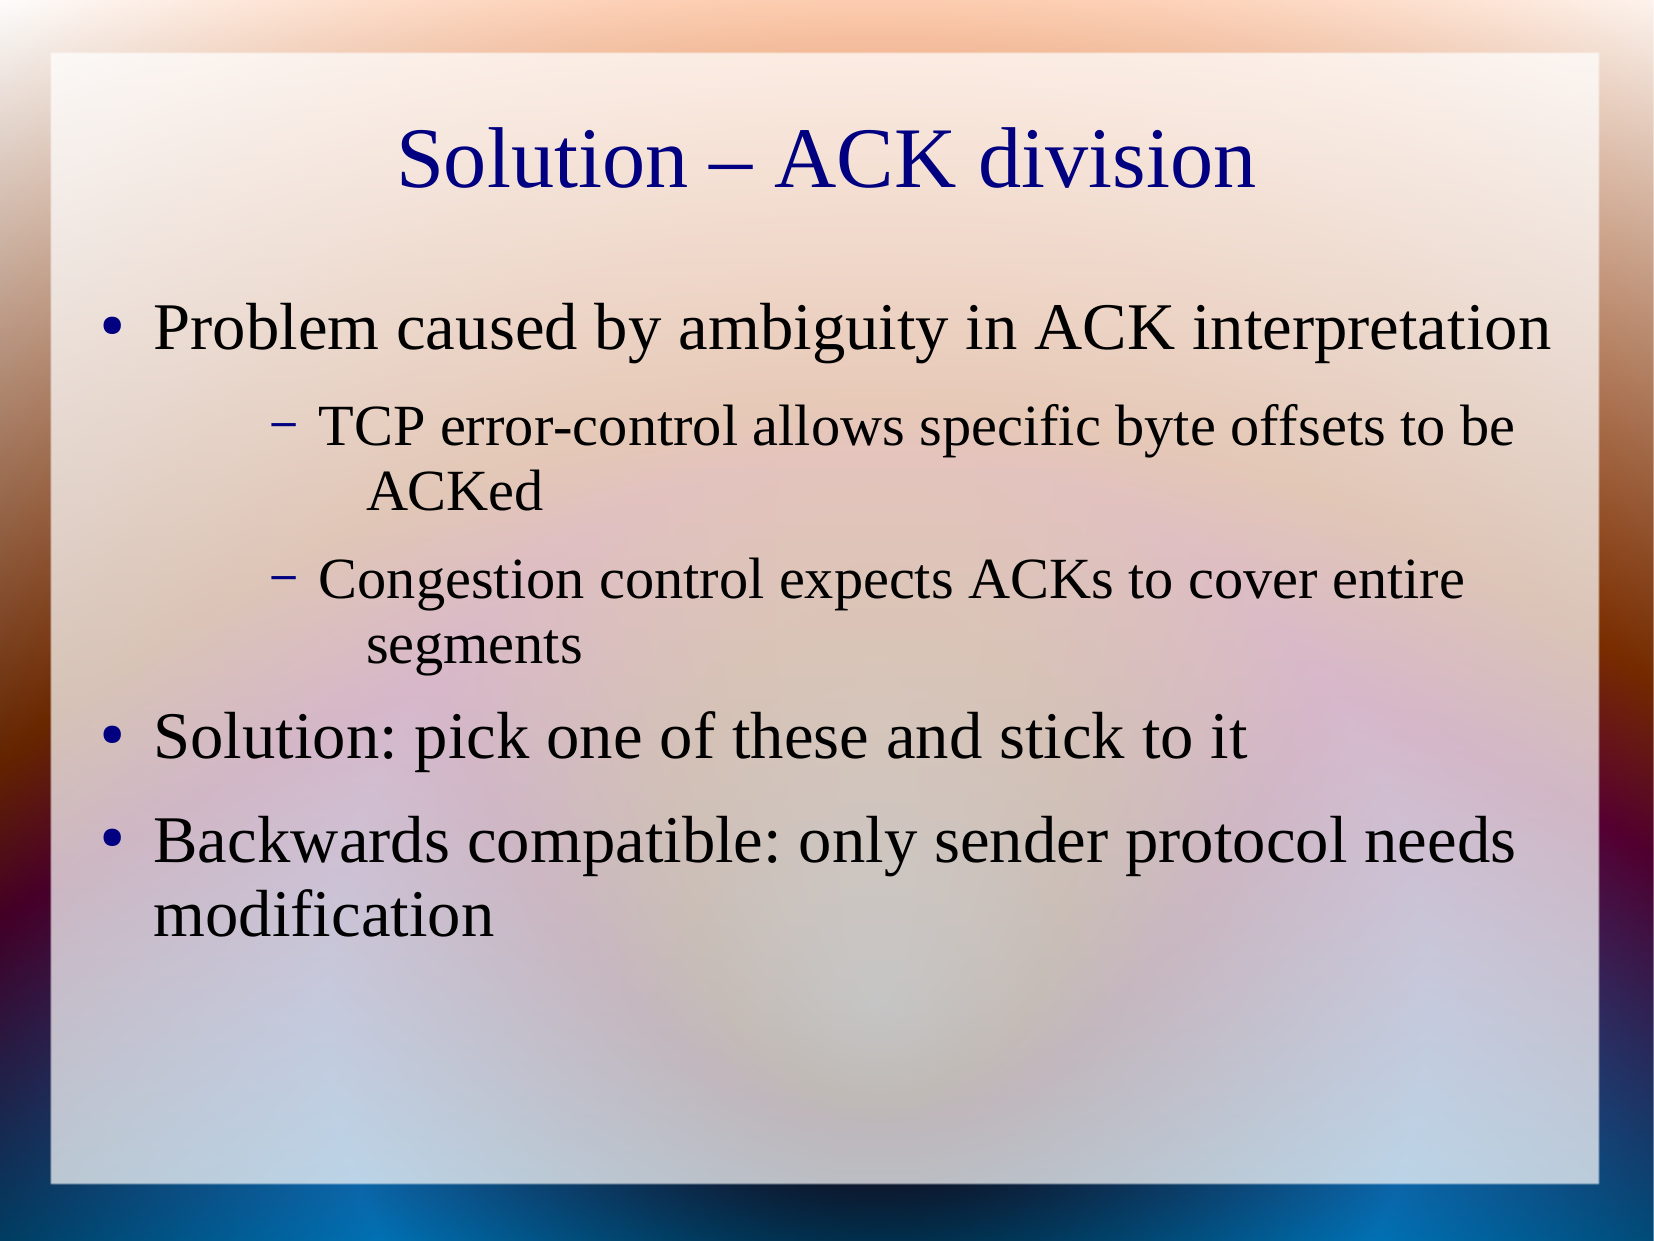

# Solution – ACK division
Problem caused by ambiguity in ACK interpretation
TCP error-control allows specific byte offsets to be ACKed
Congestion control expects ACKs to cover entire segments
Solution: pick one of these and stick to it
Backwards compatible: only sender protocol needs modification